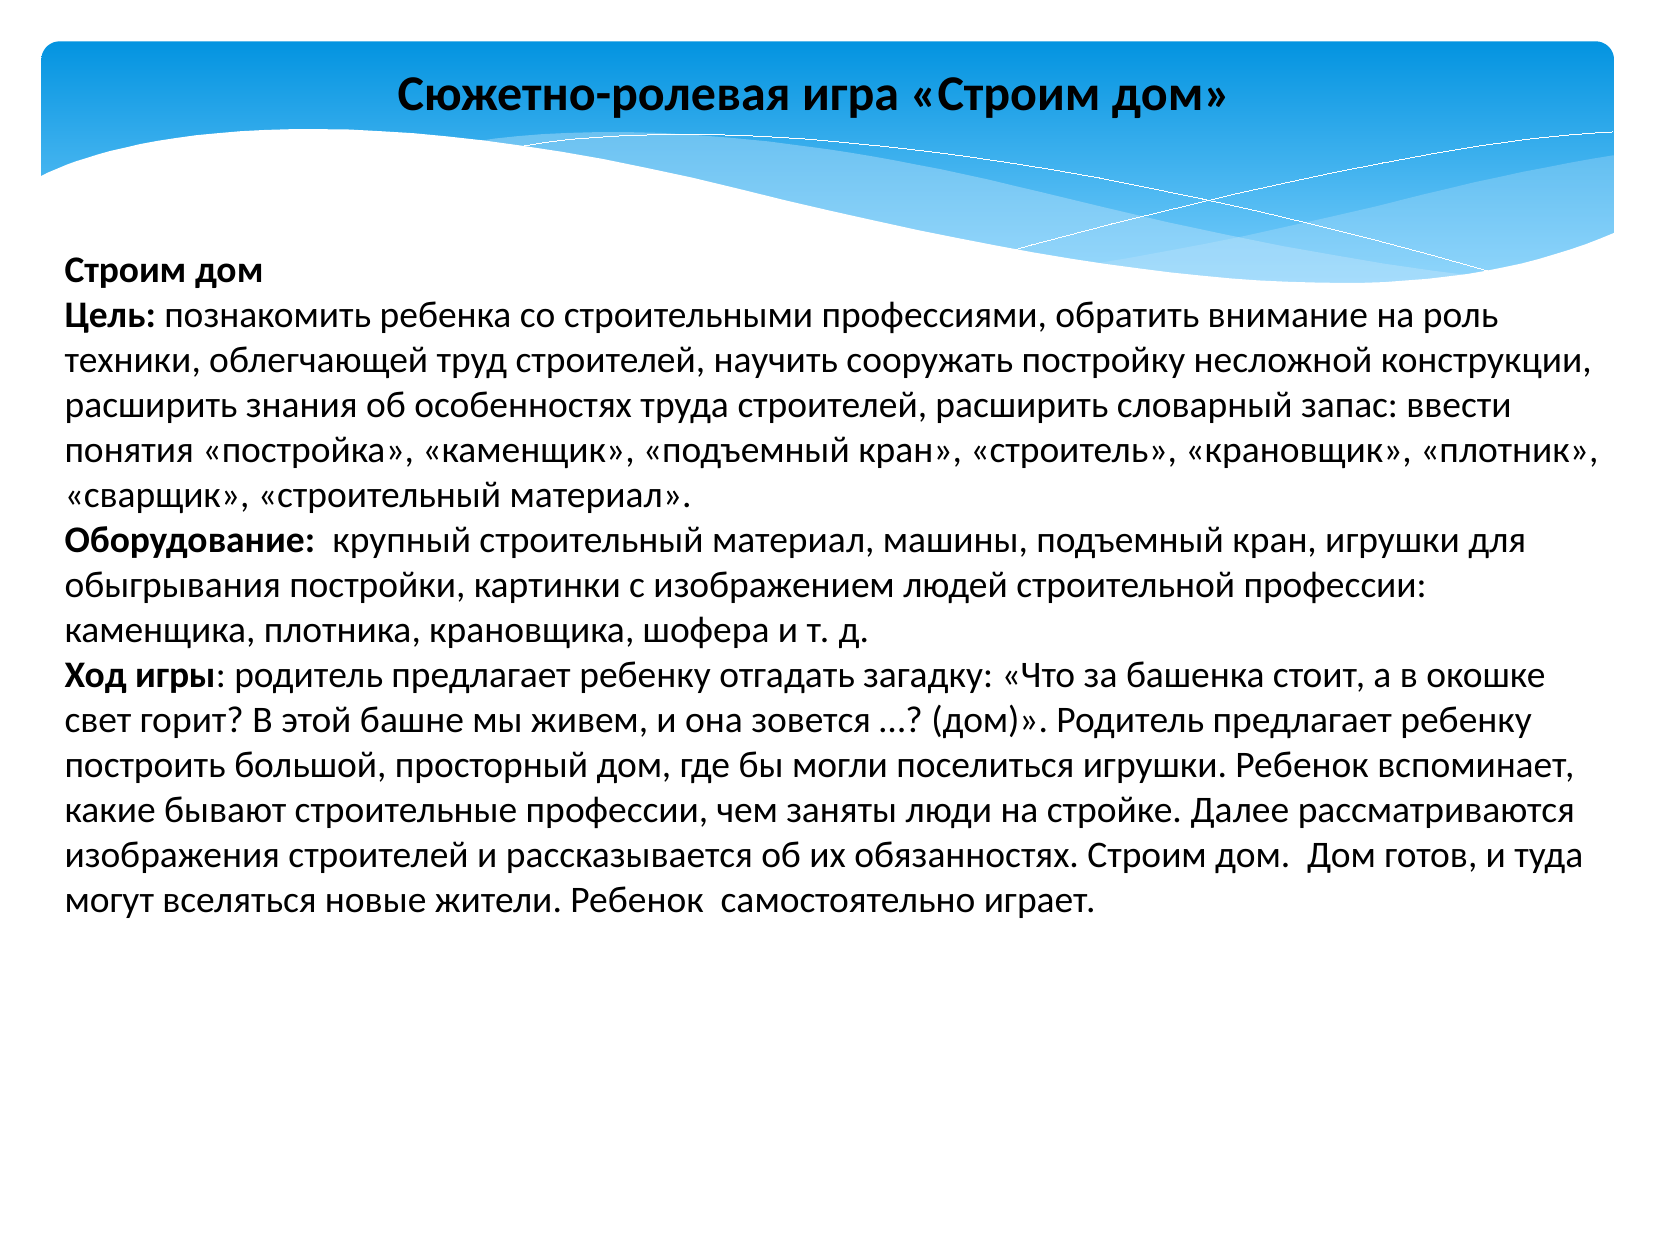

Сюжетно-ролевая игра «Строим дом»
Строим дом
Цель: познакомить ребенка со строительными профессиями, обратить внимание на роль техники, облегчающей труд строителей, научить сооружать постройку несложной конструкции, расширить знания об особенностях труда строителей, расширить словарный запас: ввести понятия «постройка», «каменщик», «подъемный кран», «строитель», «крановщик», «плотник», «сварщик», «строительный материал».
Оборудование:  крупный строительный материал, машины, подъемный кран, игрушки для обыгрывания постройки, картинки с изображением людей строительной профессии: каменщика, плотника, крановщика, шофера и т. д.
Ход игры: родитель предлагает ребенку отгадать загадку: «Что за башенка стоит, а в окошке свет горит? В этой башне мы живем, и она зовется …? (дом)». Родитель предлагает ребенку построить большой, просторный дом, где бы могли поселиться игрушки. Ребенок вспоминает, какие бывают строительные профессии, чем заняты люди на стройке. Далее рассматриваются изображения строителей и рассказывается об их обязанностях. Строим дом. Дом готов, и туда могут вселяться новые жители. Ребенок самостоятельно играет.